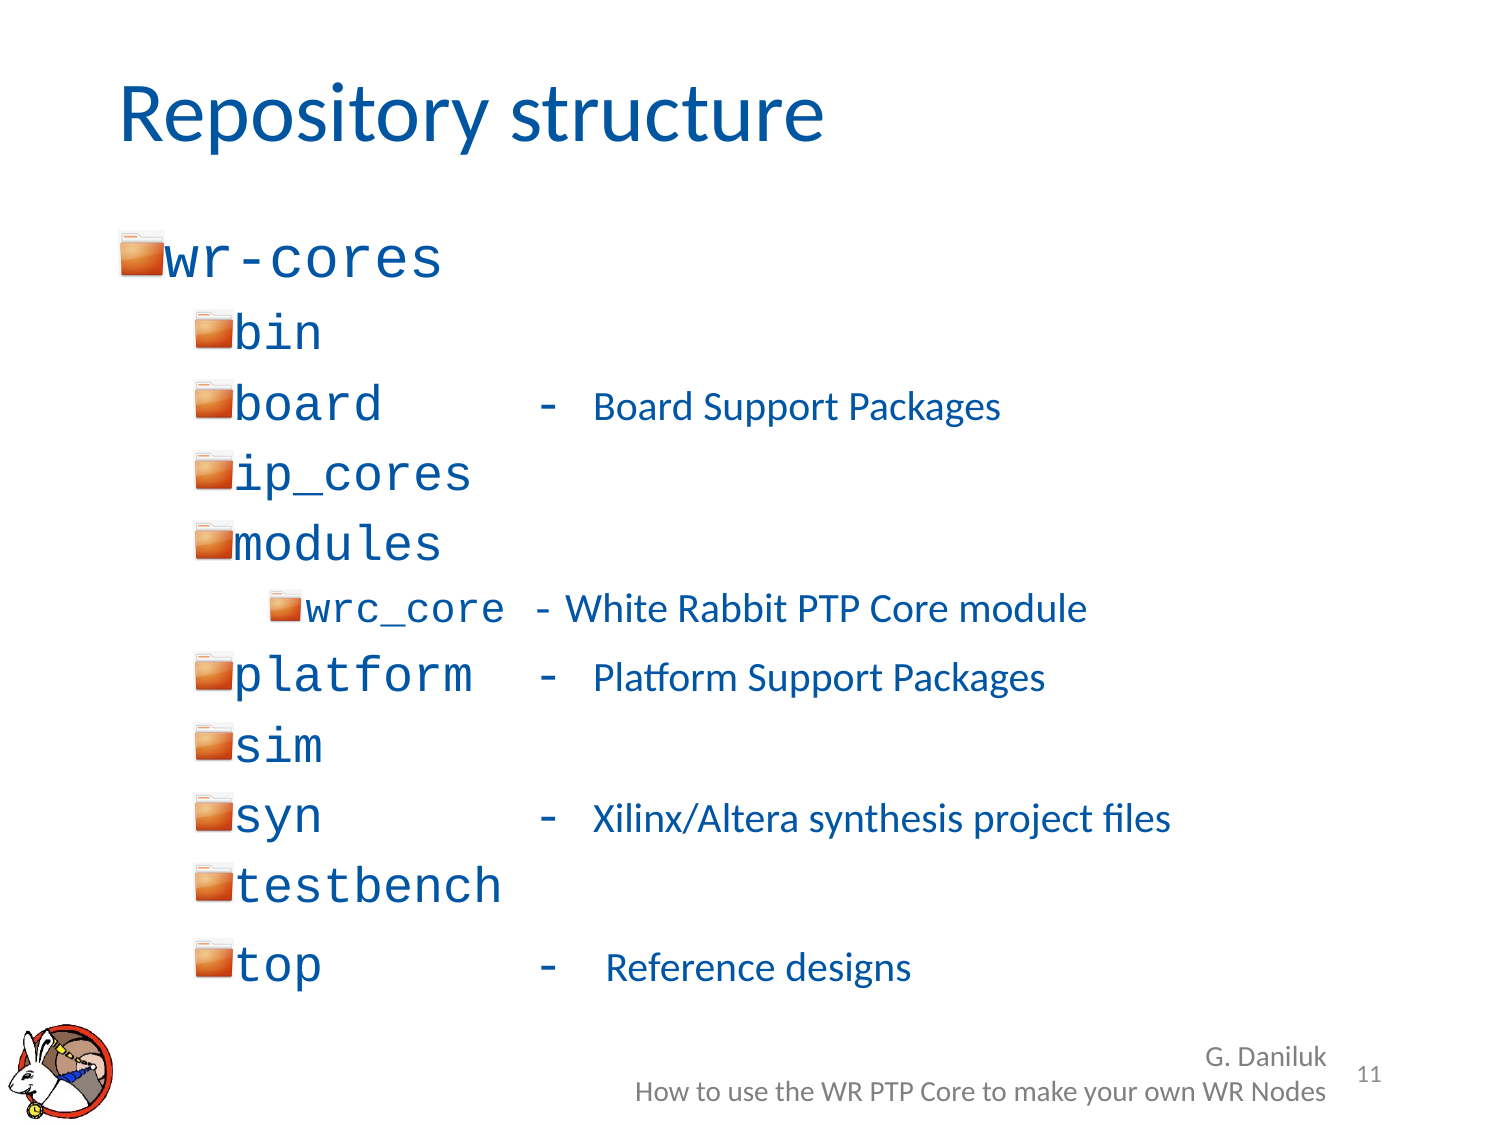

# Repository structure
wr-cores
bin
board - Board Support Packages
ip_cores
modules
wrc_core	- White Rabbit PTP Core module
platform - Platform Support Packages
sim
syn - Xilinx/Altera synthesis project files
testbench
top -	Reference designs
G. Daniluk
How to use the WR PTP Core to make your own WR Nodes